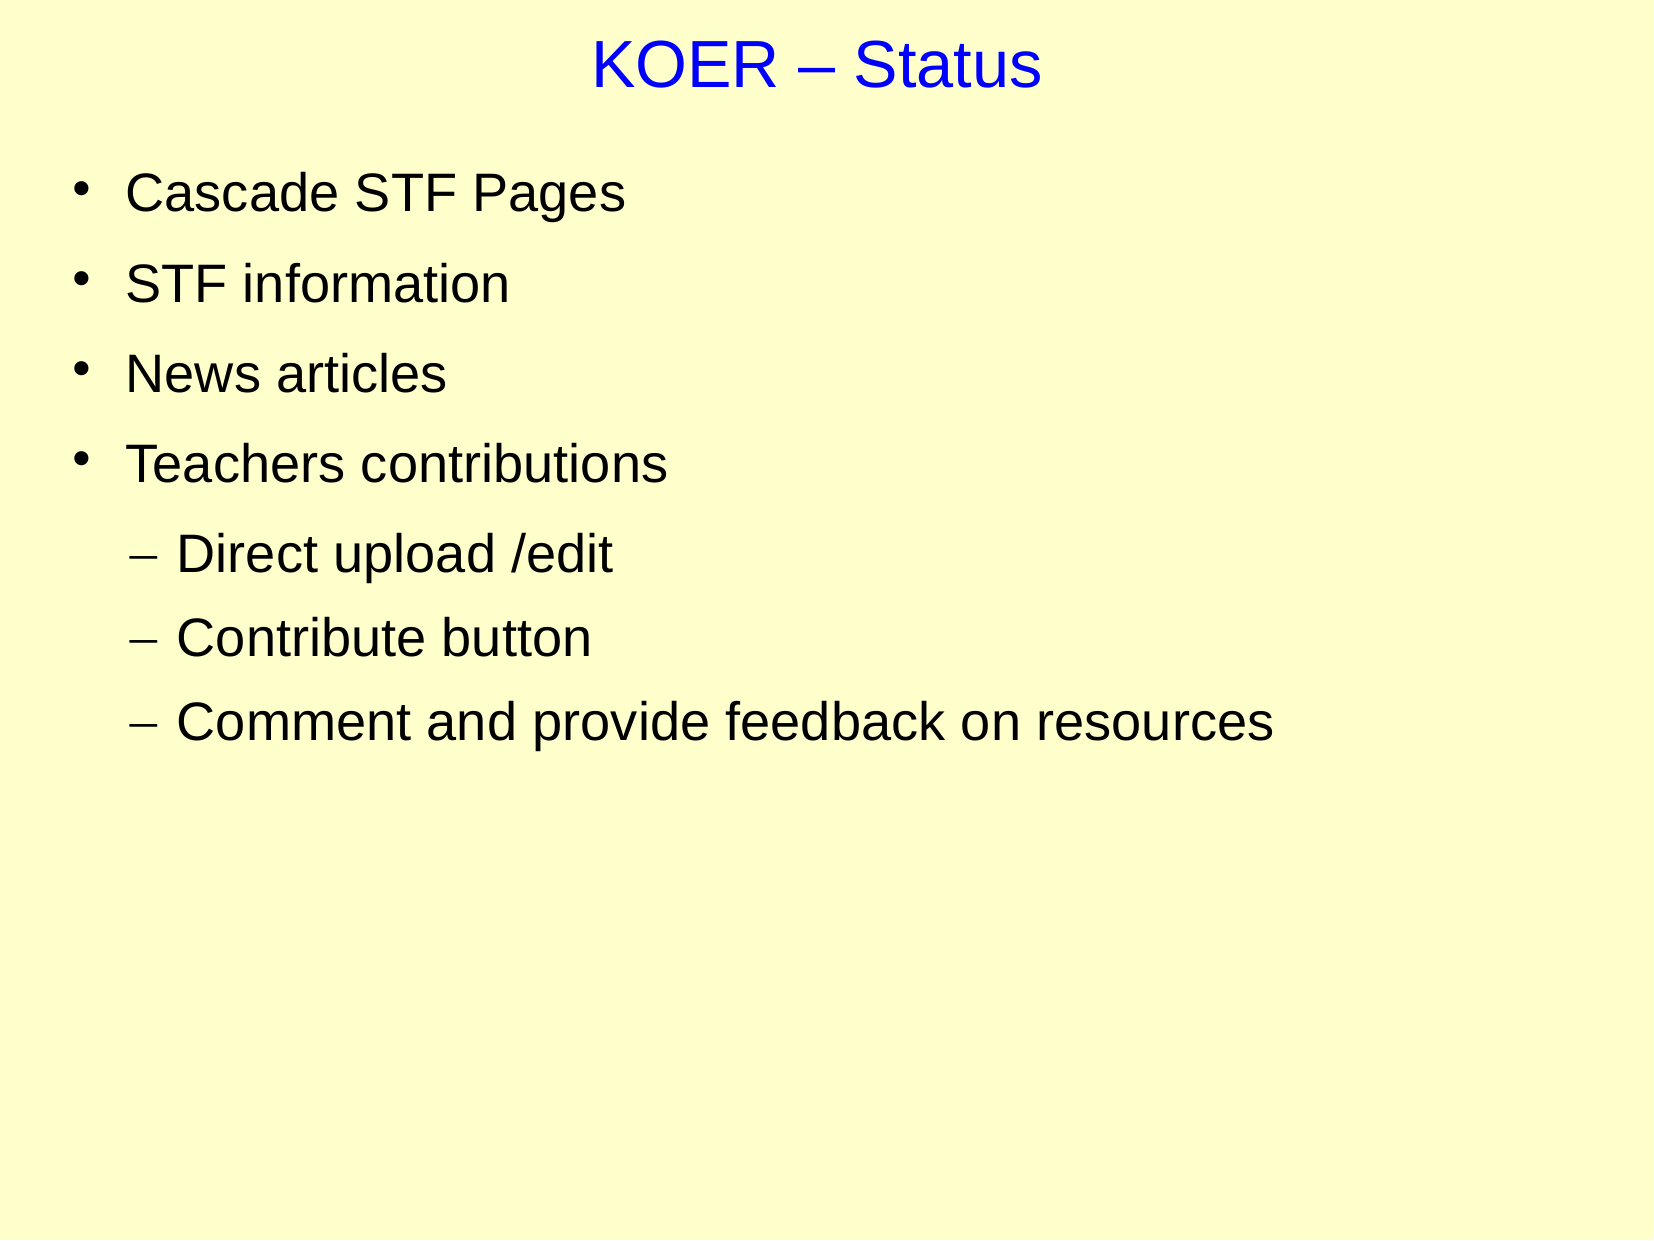

# KOER – Status
Cascade STF Pages
STF information
News articles
Teachers contributions
Direct upload /edit
Contribute button
Comment and provide feedback on resources